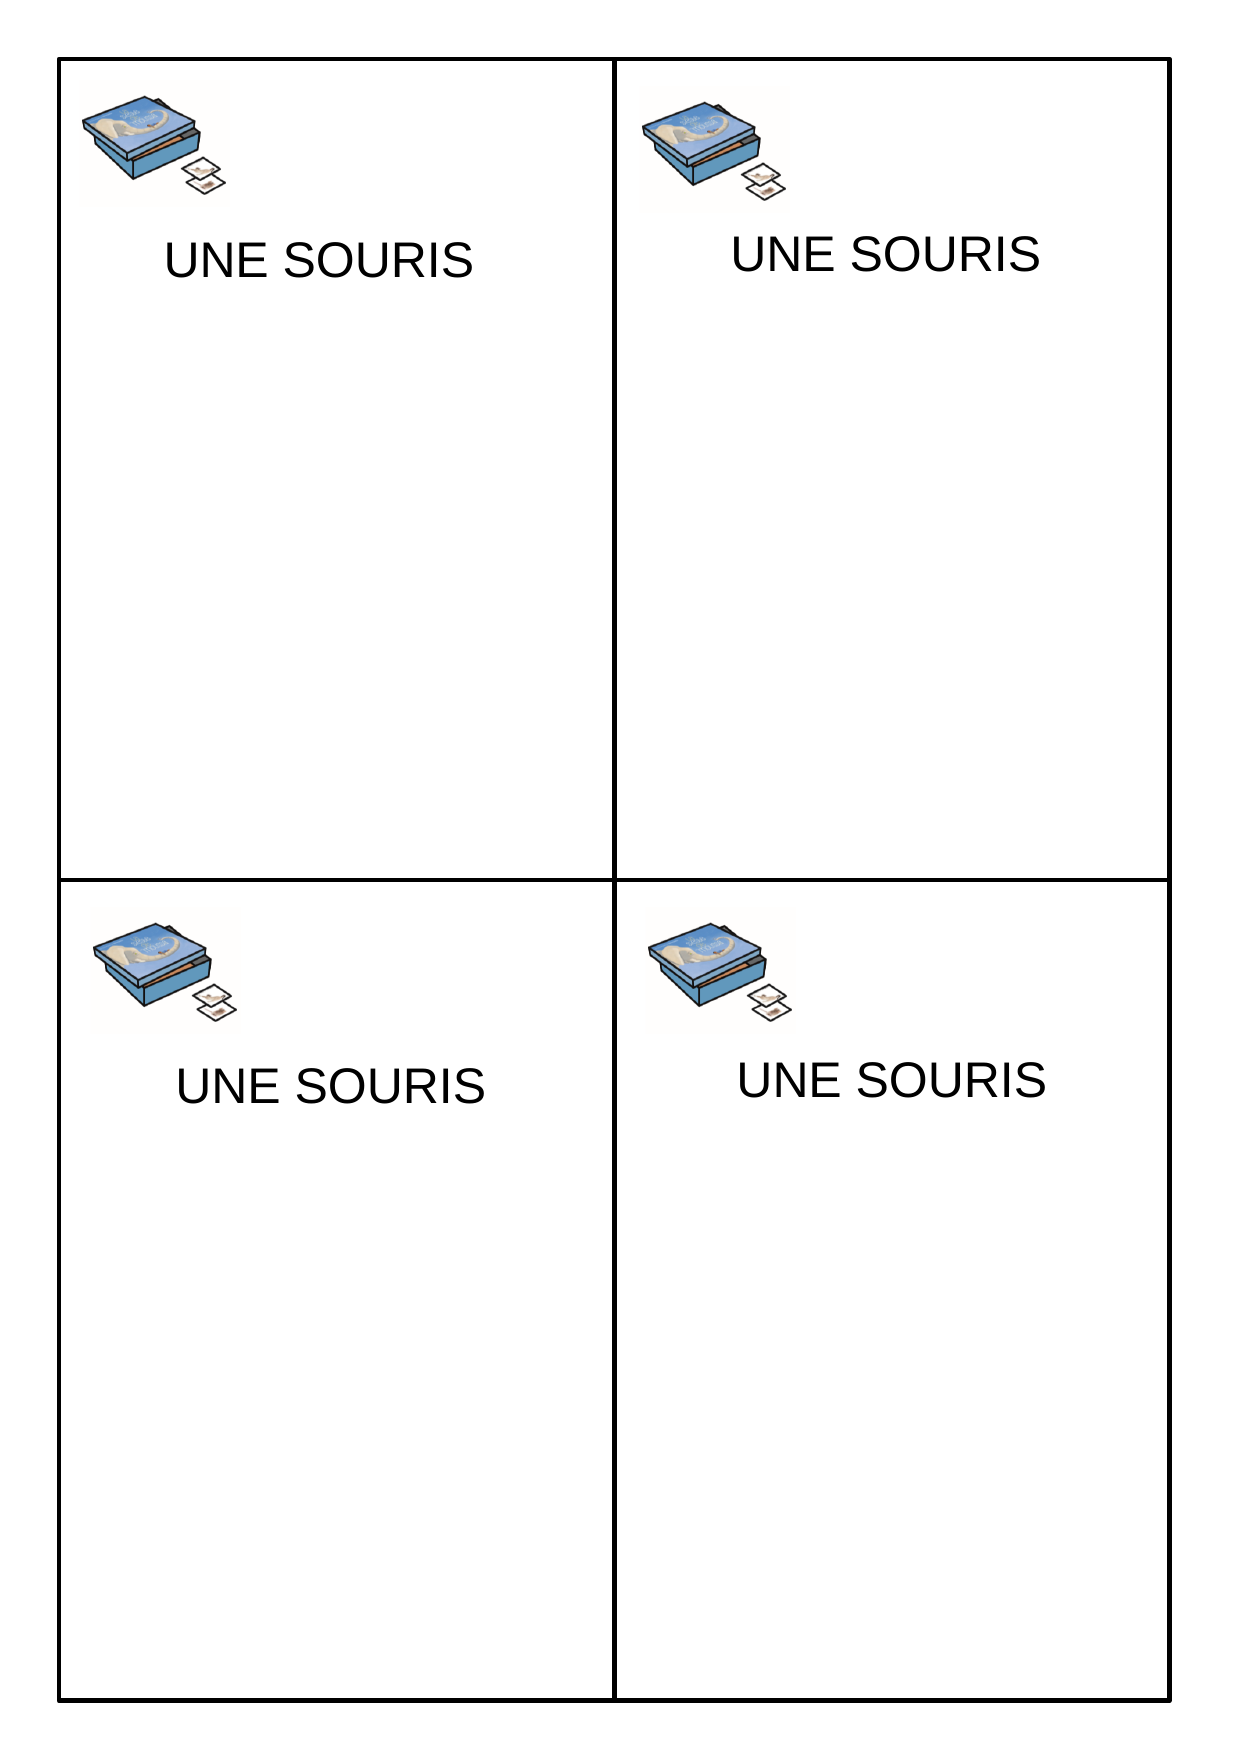

UNE SOURIS
UNE SOURIS
UNE SOURIS
UNE SOURIS